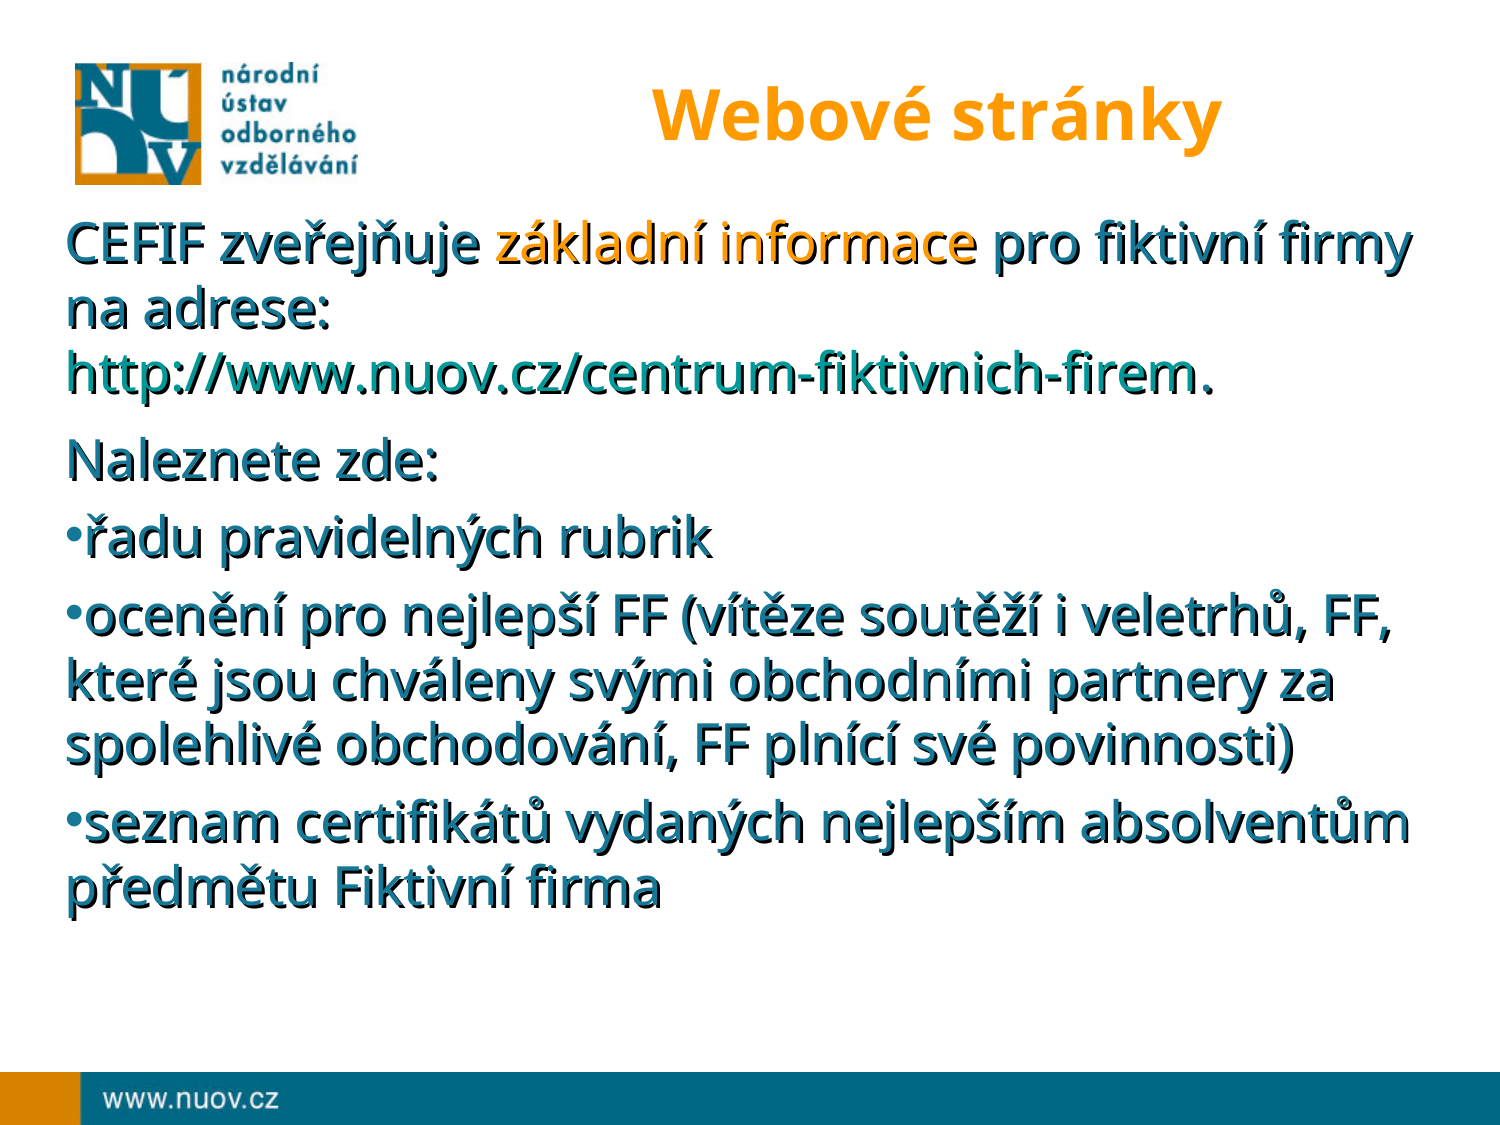

Webové stránky
CEFIF zveřejňuje základní informace pro fiktivní firmy na adrese:
http://www.nuov.cz/centrum-fiktivnich-firem.
Naleznete zde:
řadu pravidelných rubrik
ocenění pro nejlepší FF (vítěze soutěží i veletrhů, FF, které jsou chváleny svými obchodními partnery za spolehlivé obchodování, FF plnící své povinnosti)
seznam certifikátů vydaných nejlepším absolventům předmětu Fiktivní firma